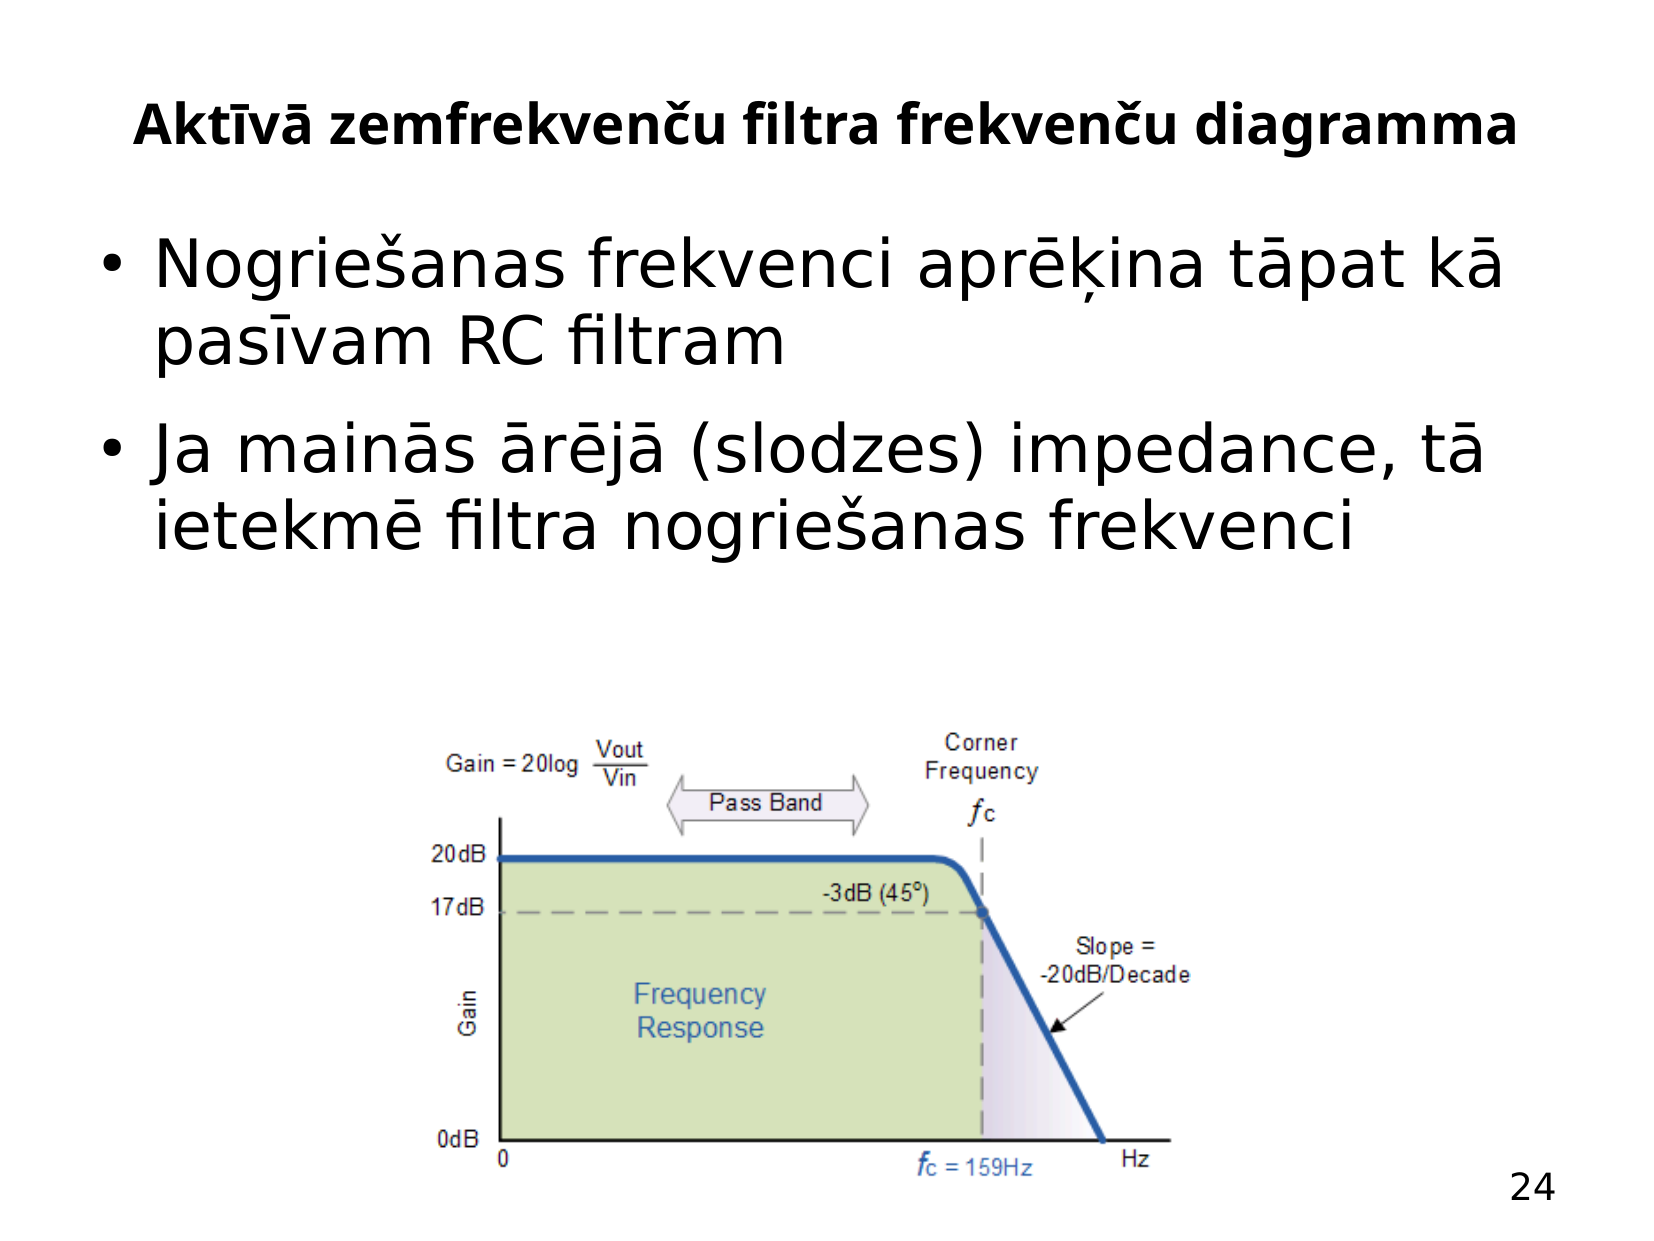

# Aktīvā zemfrekvenču filtra frekvenču diagramma
Nogriešanas frekvenci aprēķina tāpat kā pasīvam RC filtram
Ja mainās ārējā (slodzes) impedance, tā ietekmē filtra nogriešanas frekvenci